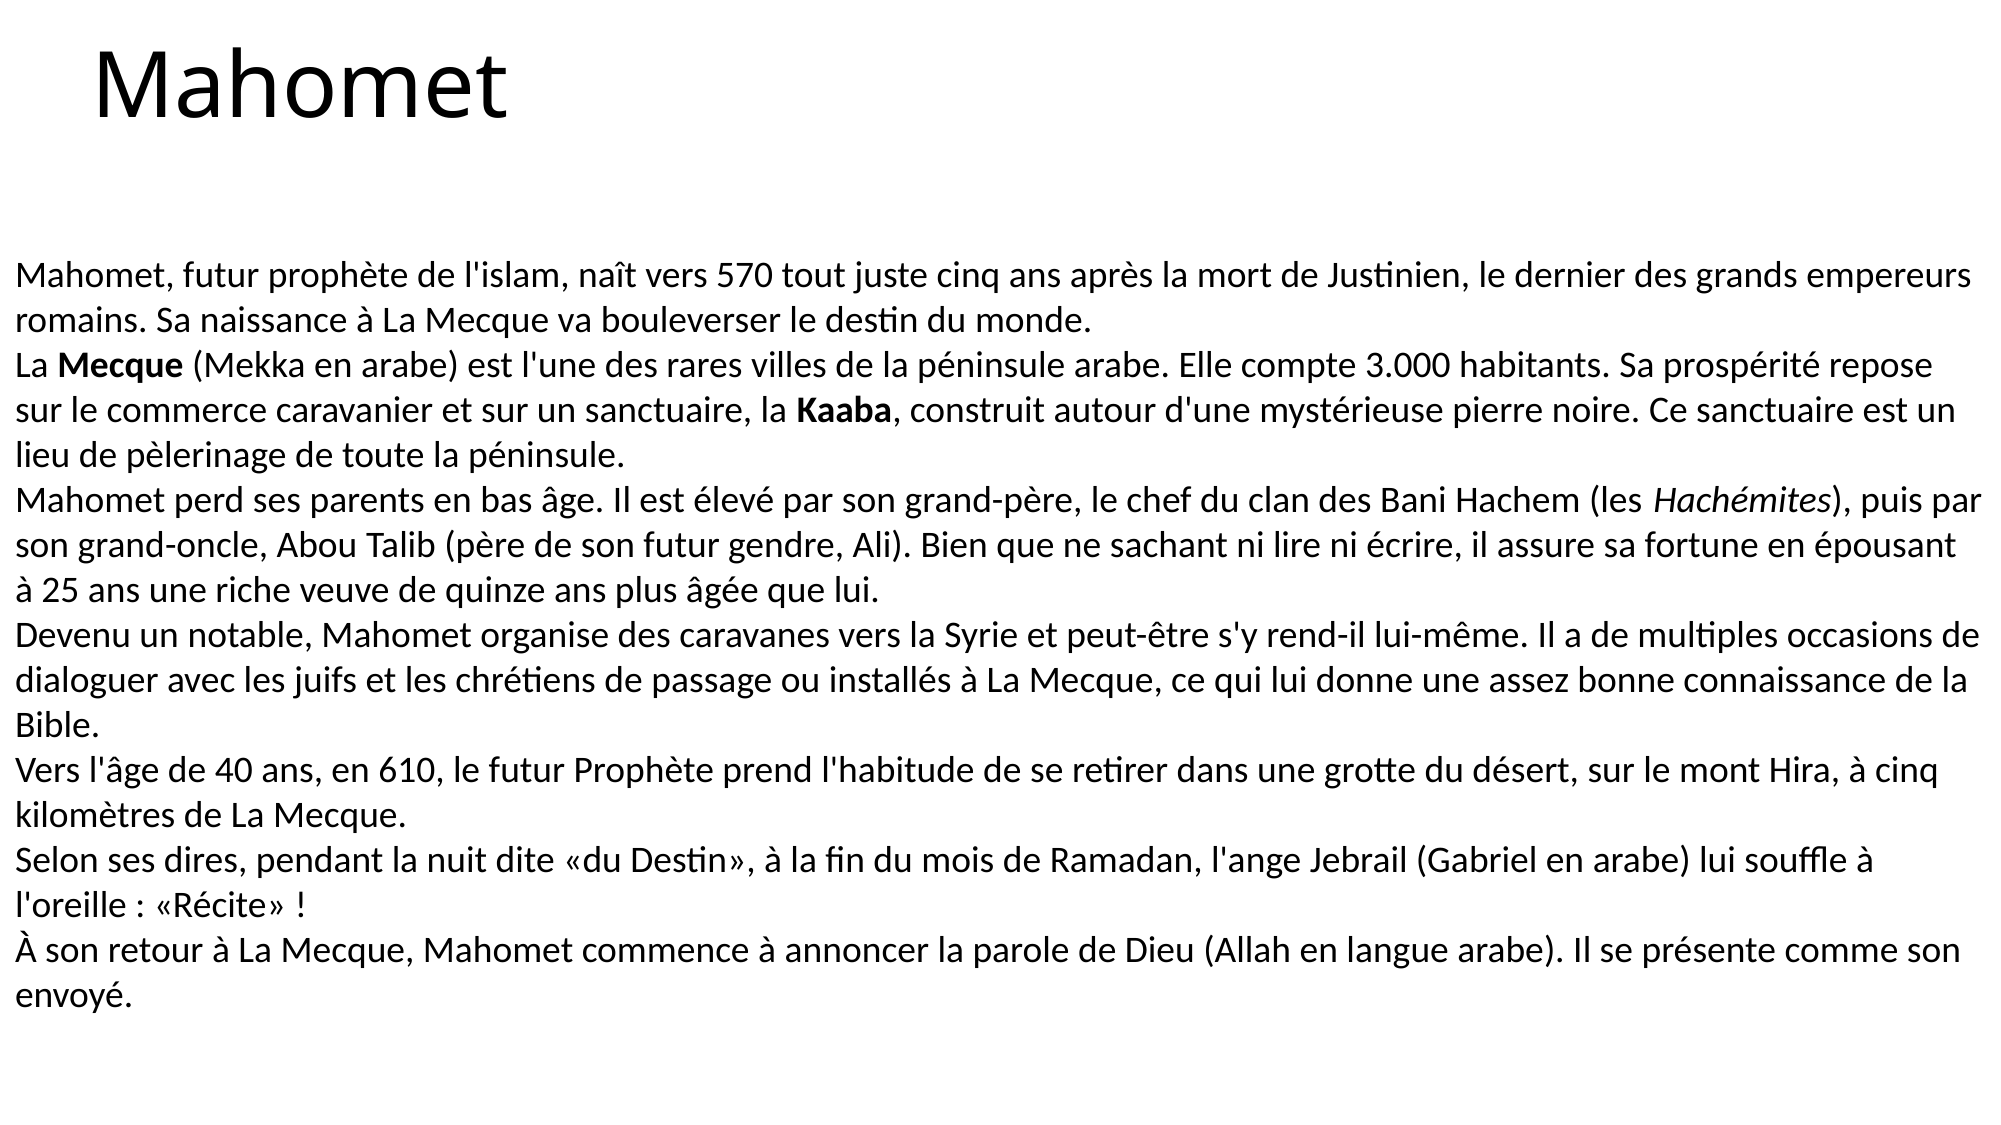

Mahomet
Mahomet, futur prophète de l'islam, naît vers 570 tout juste cinq ans après la mort de Justinien, le dernier des grands empereurs romains. Sa naissance à La Mecque va bouleverser le destin du monde.
La Mecque (Mekka en arabe) est l'une des rares villes de la péninsule arabe. Elle compte 3.000 habitants. Sa prospérité repose sur le commerce caravanier et sur un sanctuaire, la Kaaba, construit autour d'une mystérieuse pierre noire. Ce sanctuaire est un lieu de pèlerinage de toute la péninsule.
Mahomet perd ses parents en bas âge. Il est élevé par son grand-père, le chef du clan des Bani Hachem (les Hachémites), puis par son grand-oncle, Abou Talib (père de son futur gendre, Ali). Bien que ne sachant ni lire ni écrire, il assure sa fortune en épousant à 25 ans une riche veuve de quinze ans plus âgée que lui.
Devenu un notable, Mahomet organise des caravanes vers la Syrie et peut-être s'y rend-il lui-même. Il a de multiples occasions de dialoguer avec les juifs et les chrétiens de passage ou installés à La Mecque, ce qui lui donne une assez bonne connaissance de la Bible.
Vers l'âge de 40 ans, en 610, le futur Prophète prend l'habitude de se retirer dans une grotte du désert, sur le mont Hira, à cinq kilomètres de La Mecque.
Selon ses dires, pendant la nuit dite «du Destin», à la fin du mois de Ramadan, l'ange Jebrail (Gabriel en arabe) lui souffle à l'oreille : «Récite» !
À son retour à La Mecque, Mahomet commence à annoncer la parole de Dieu (Allah en langue arabe). Il se présente comme son envoyé.